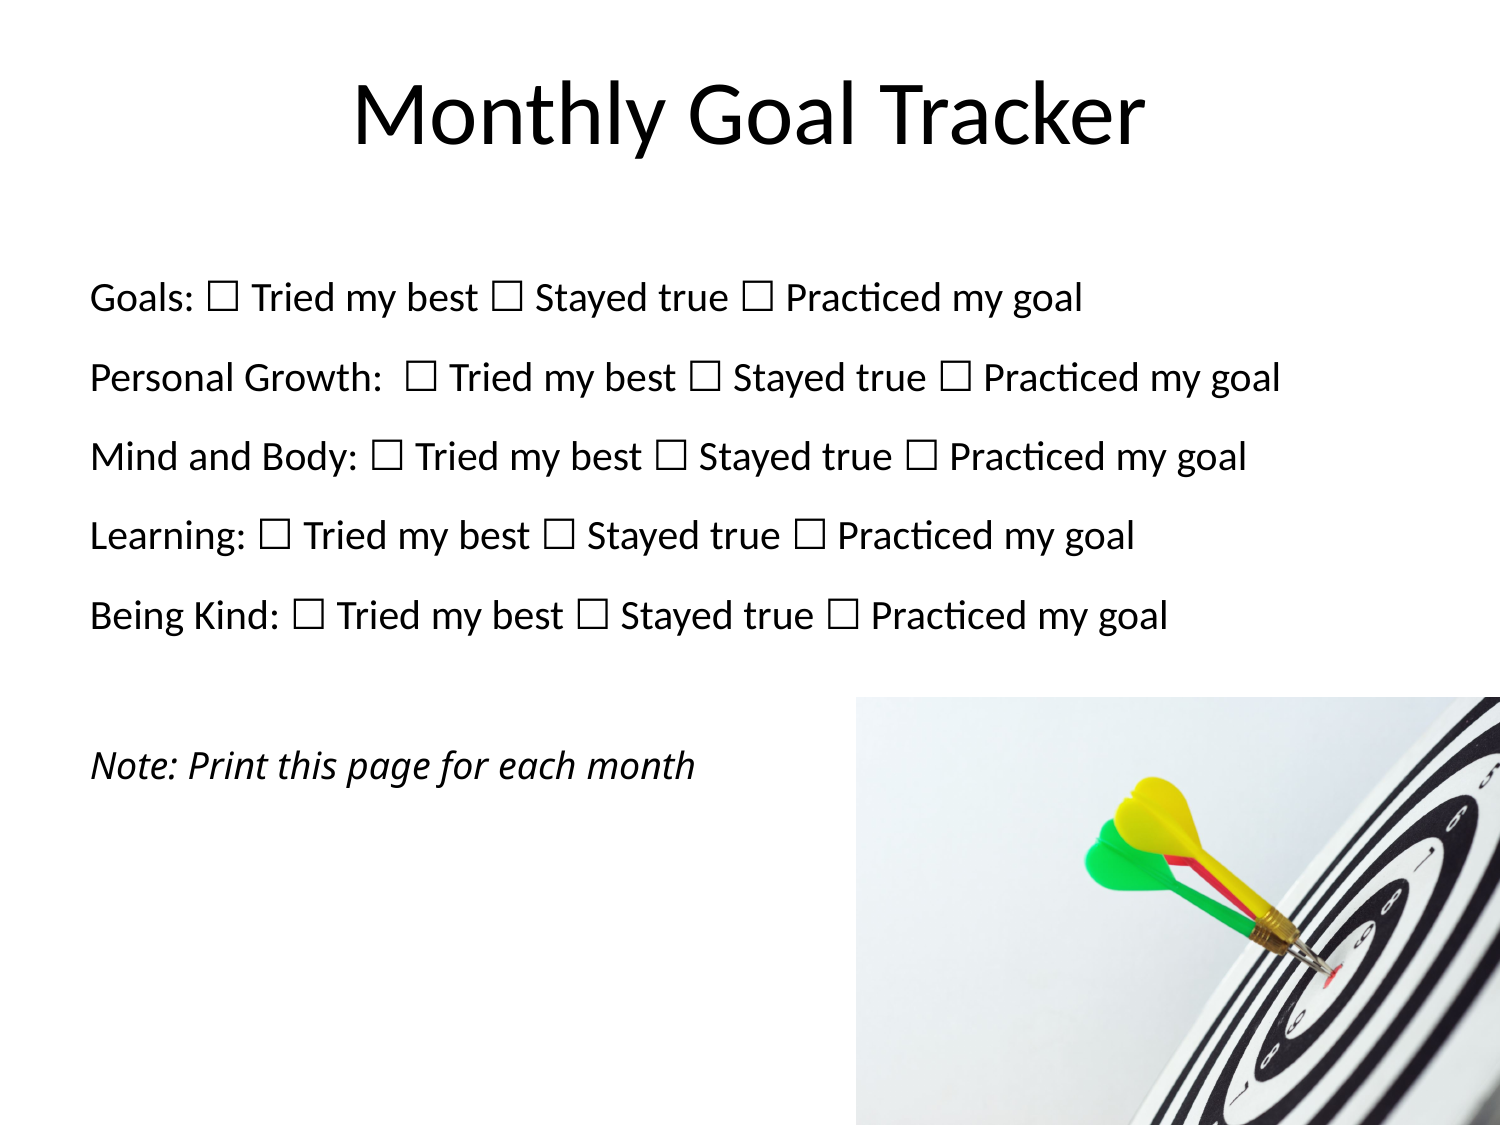

# Monthly Goal Tracker
Goals: ☐ Tried my best ☐ Stayed true ☐ Practiced my goal
Personal Growth: ☐ Tried my best ☐ Stayed true ☐ Practiced my goal
Mind and Body: ☐ Tried my best ☐ Stayed true ☐ Practiced my goal
Learning: ☐ Tried my best ☐ Stayed true ☐ Practiced my goal
Being Kind: ☐ Tried my best ☐ Stayed true ☐ Practiced my goal
Note: Print this page for each month